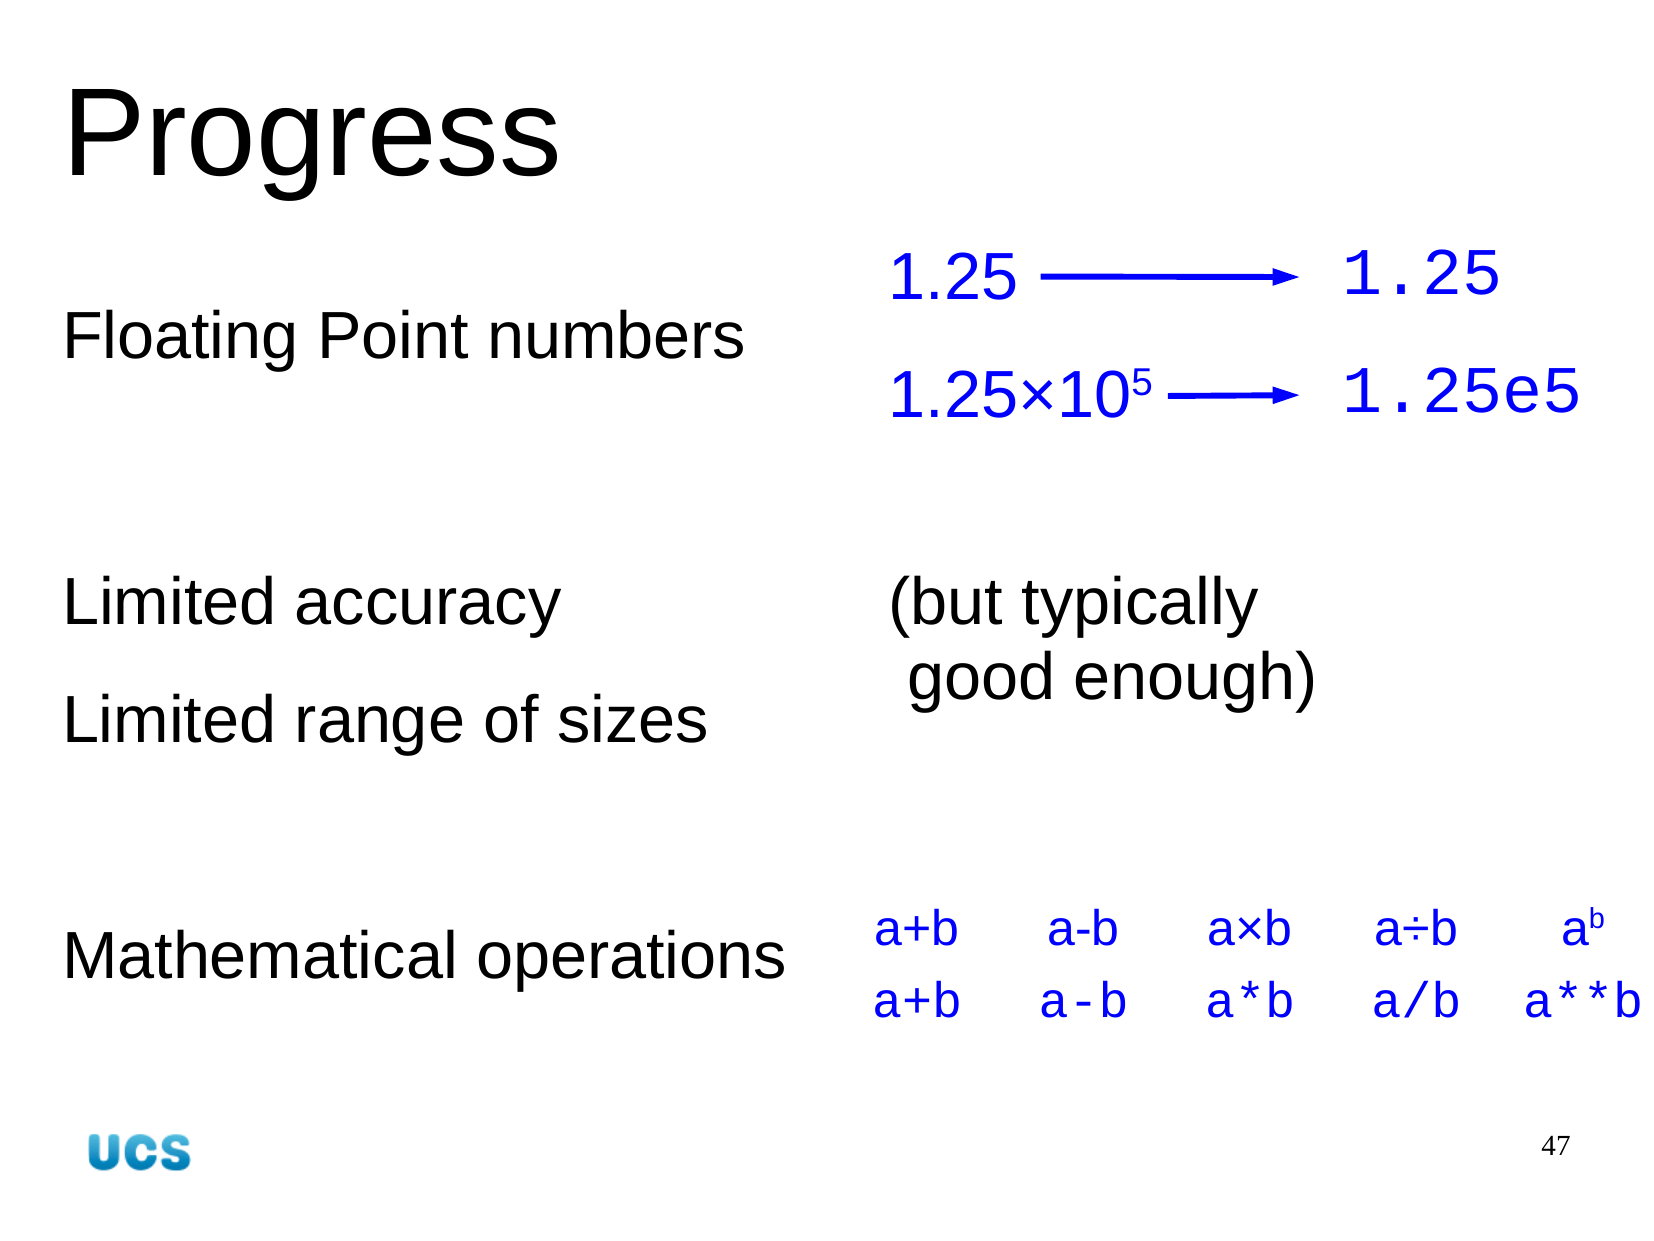

Progress
1.25
 1.25
Floating Point numbers
1.25×105
 1.25e5
Limited accuracy
(but typically
 good enough)
Limited range of sizes
| a+b | a-b | a×b | a÷b | ab |
| --- | --- | --- | --- | --- |
| a+b | a-b | a\*b | a/b | a\*\*b |
Mathematical operations
47